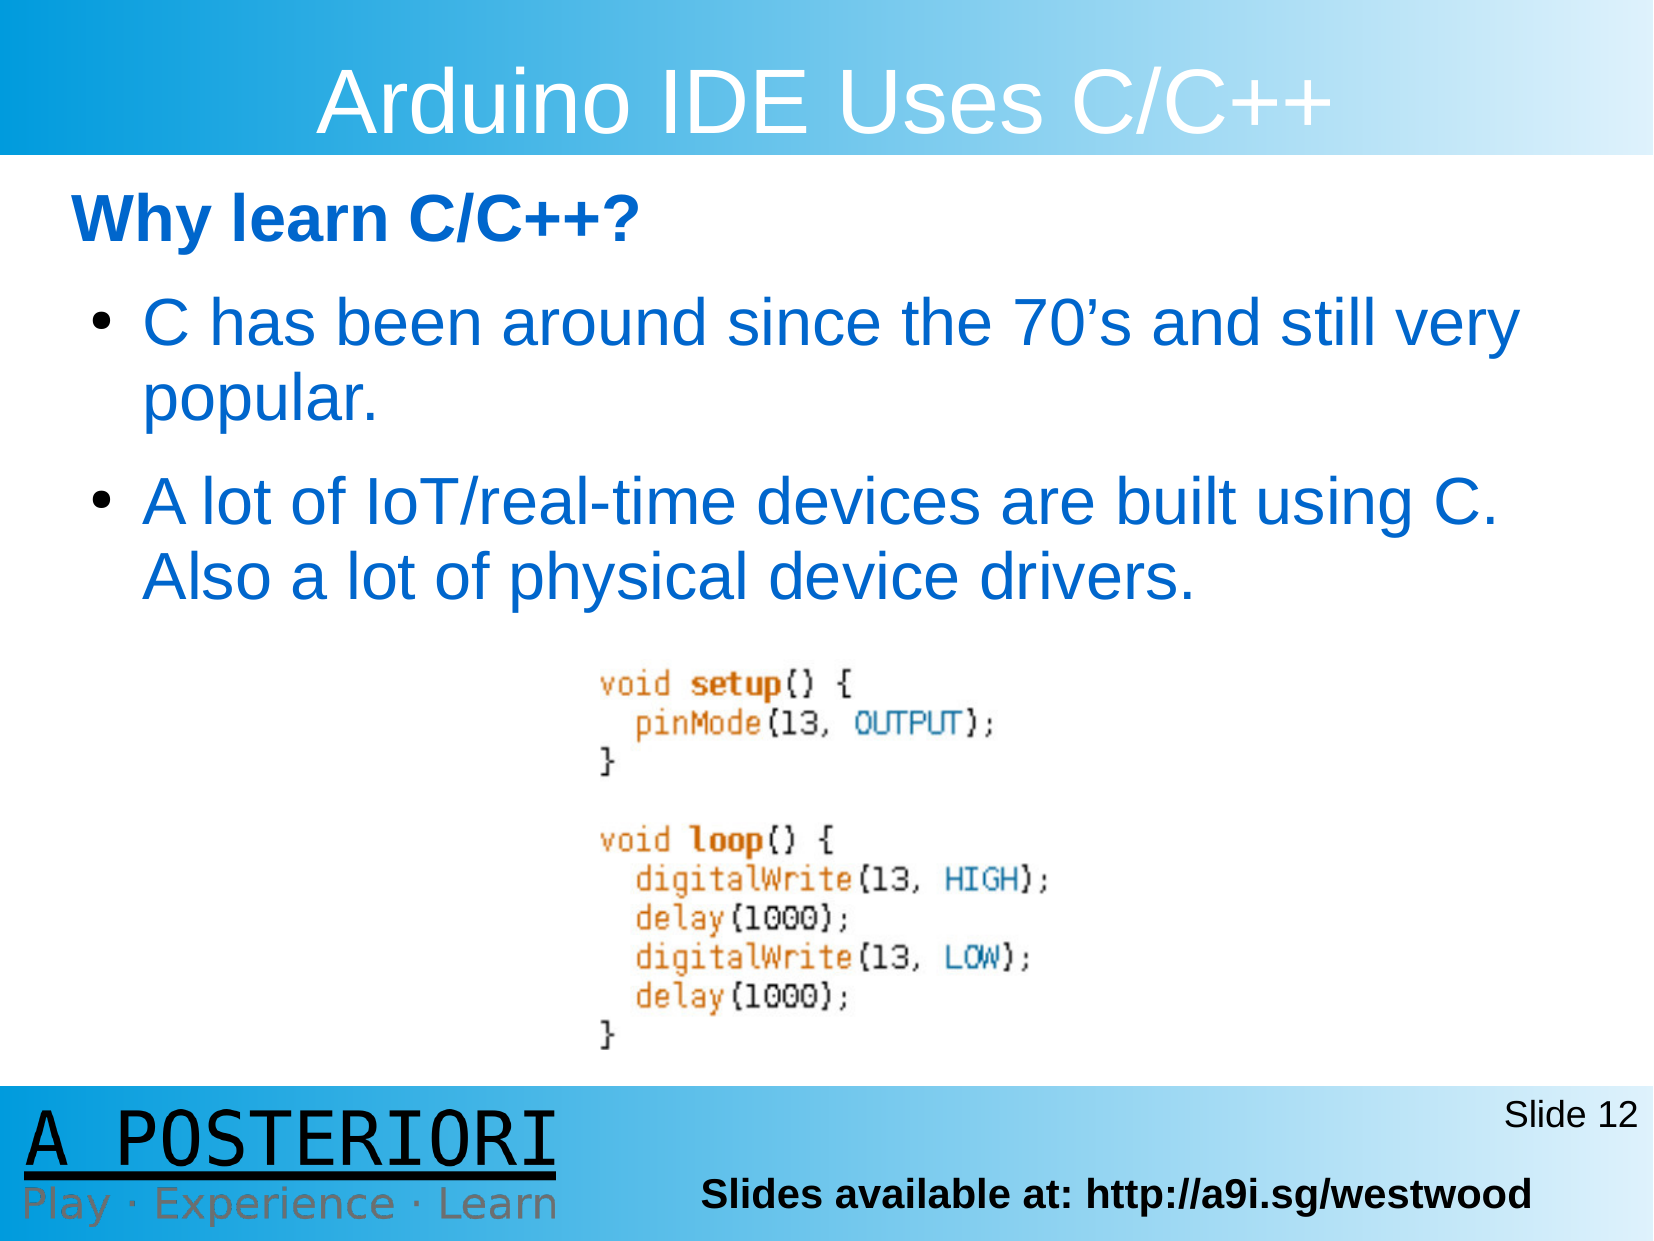

# Arduino IDE Uses C/C++
Why learn C/C++?
C has been around since the 70’s and still very popular.
A lot of IoT/real-time devices are built using C. Also a lot of physical device drivers.